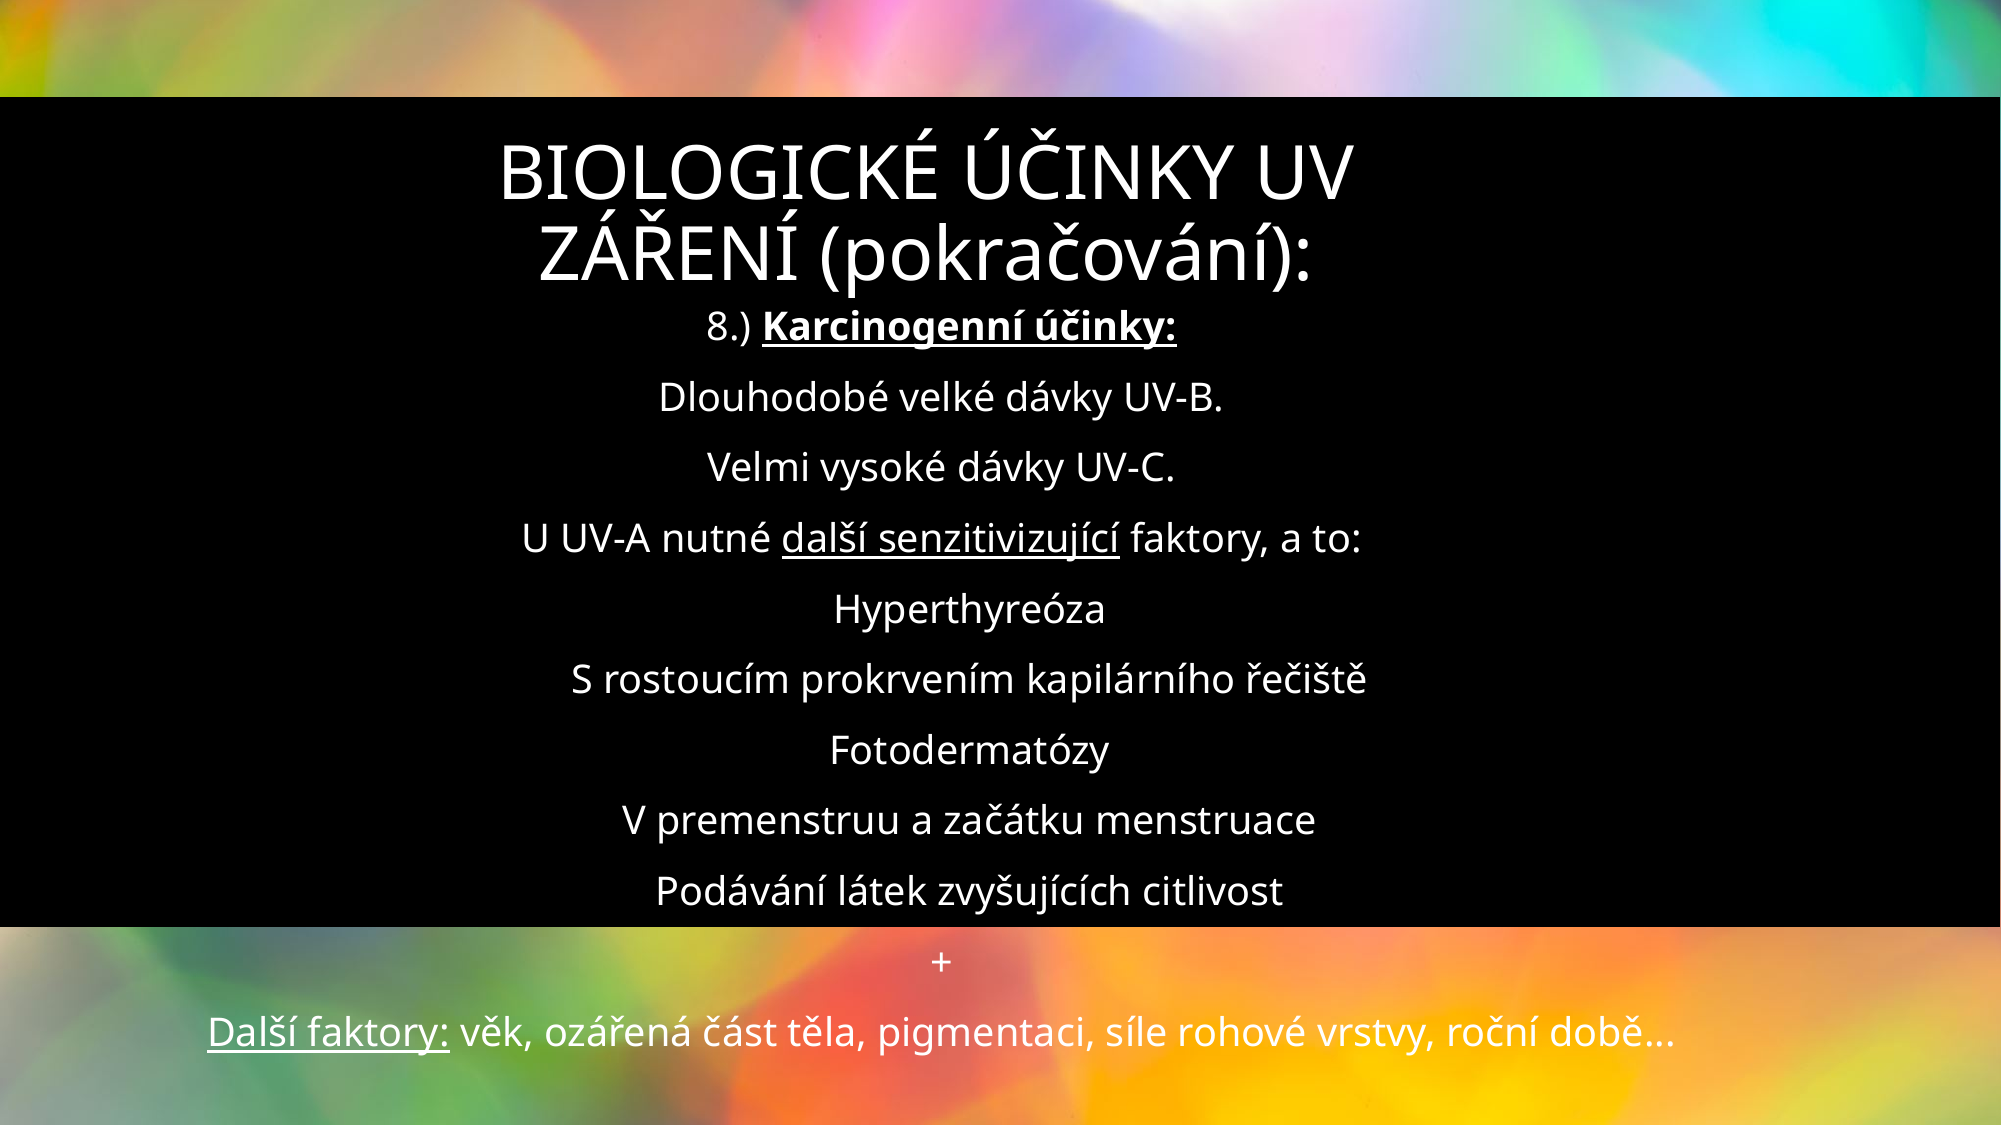

# BIOLOGICKÉ ÚČINKY UV ZÁŘENÍ (pokračování):
8.) Karcinogenní účinky:
Dlouhodobé velké dávky UV-B.
Velmi vysoké dávky UV-C.
U UV-A nutné další senzitivizující faktory, a to:
Hyperthyreóza
S rostoucím prokrvením kapilárního řečiště
Fotodermatózy
V premenstruu a začátku menstruace
Podávání látek zvyšujících citlivost
+
Další faktory: věk, ozářená část těla, pigmentaci, síle rohové vrstvy, roční době...